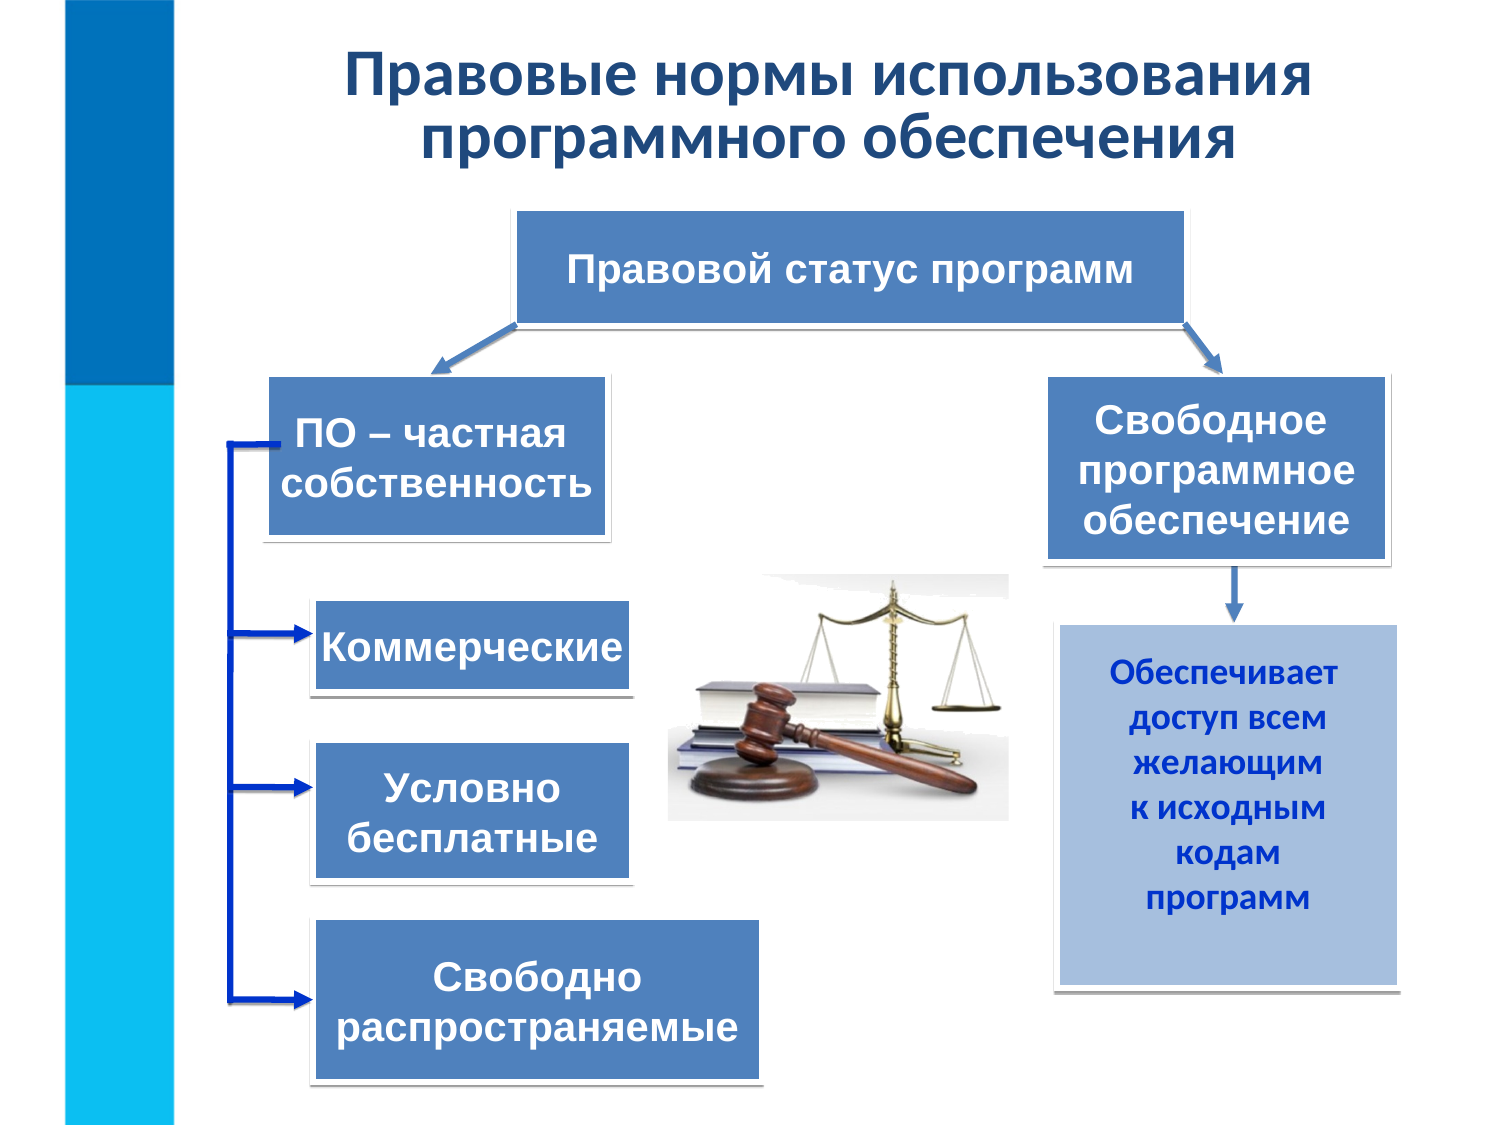

Правовые нормы использования программного обеспечения
Правовой статус программ
ПО – частная
собственность
Свободное
программное
обеспечение
Коммерческие
Обеспечивает
доступ всем
желающим
к исходным
кодам
программ
Условно
бесплатные
Свободно
распространяемые